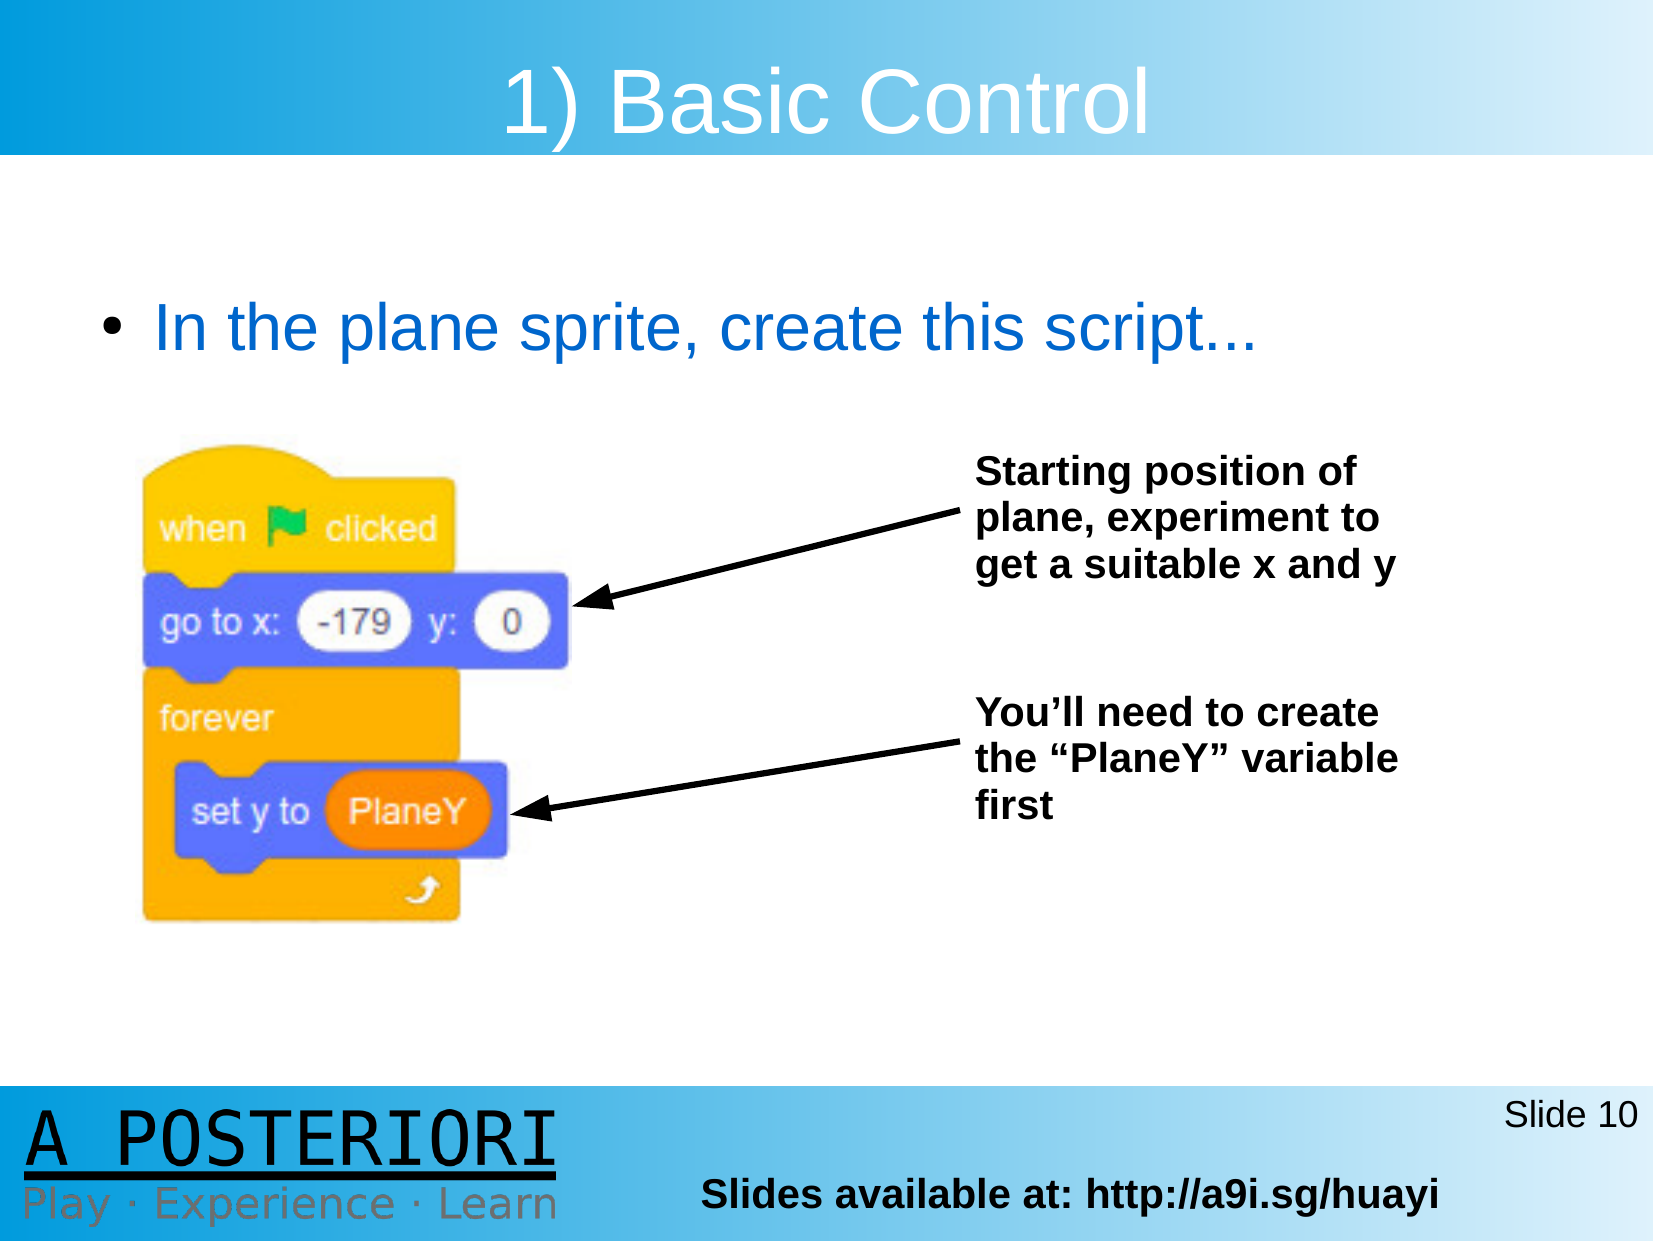

# 1) Basic Control
In the plane sprite, create this script...
Starting position of plane, experiment to get a suitable x and y
You’ll need to create the “PlaneY” variable first